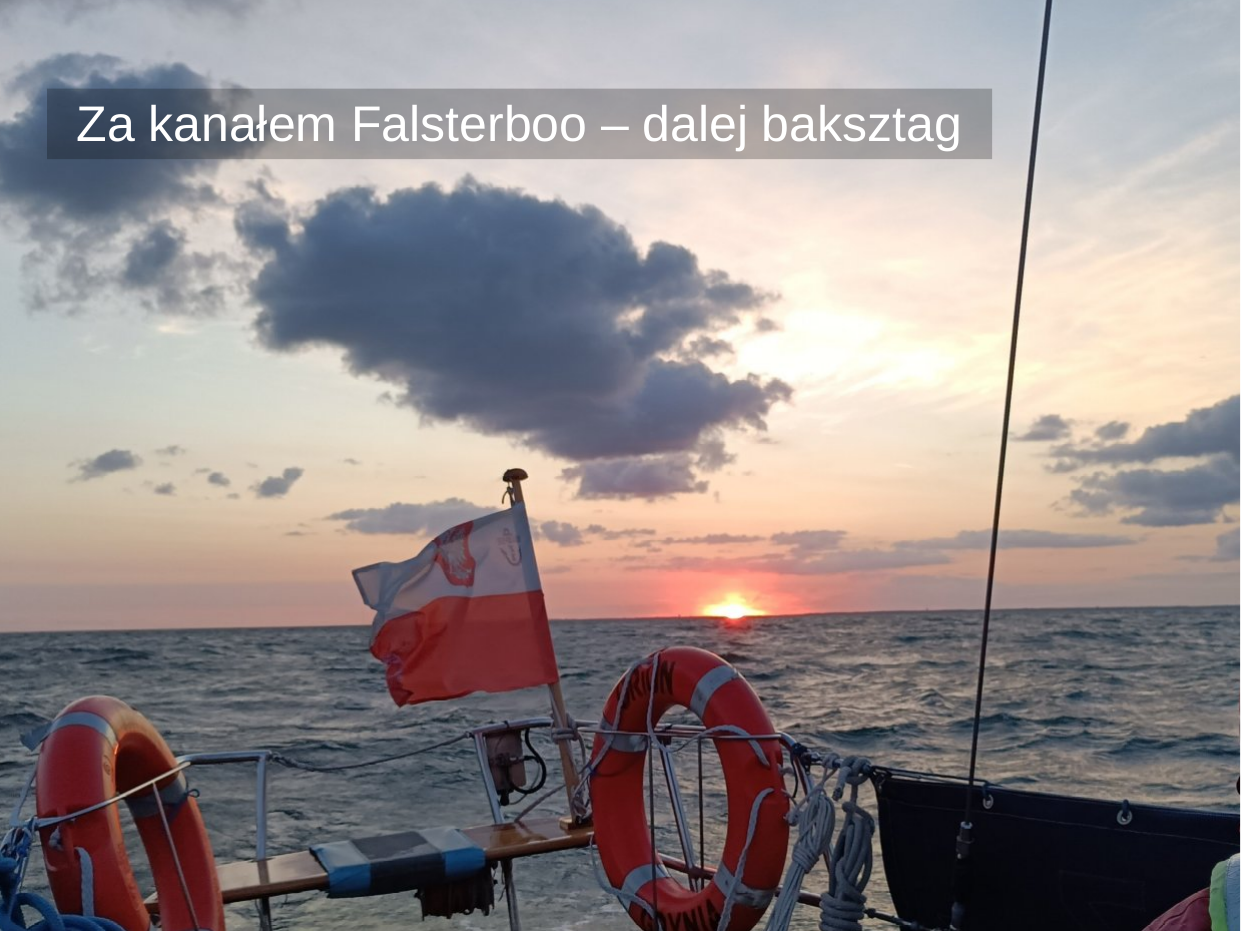

#
Za kanałem Falsterboo – dalej baksztag